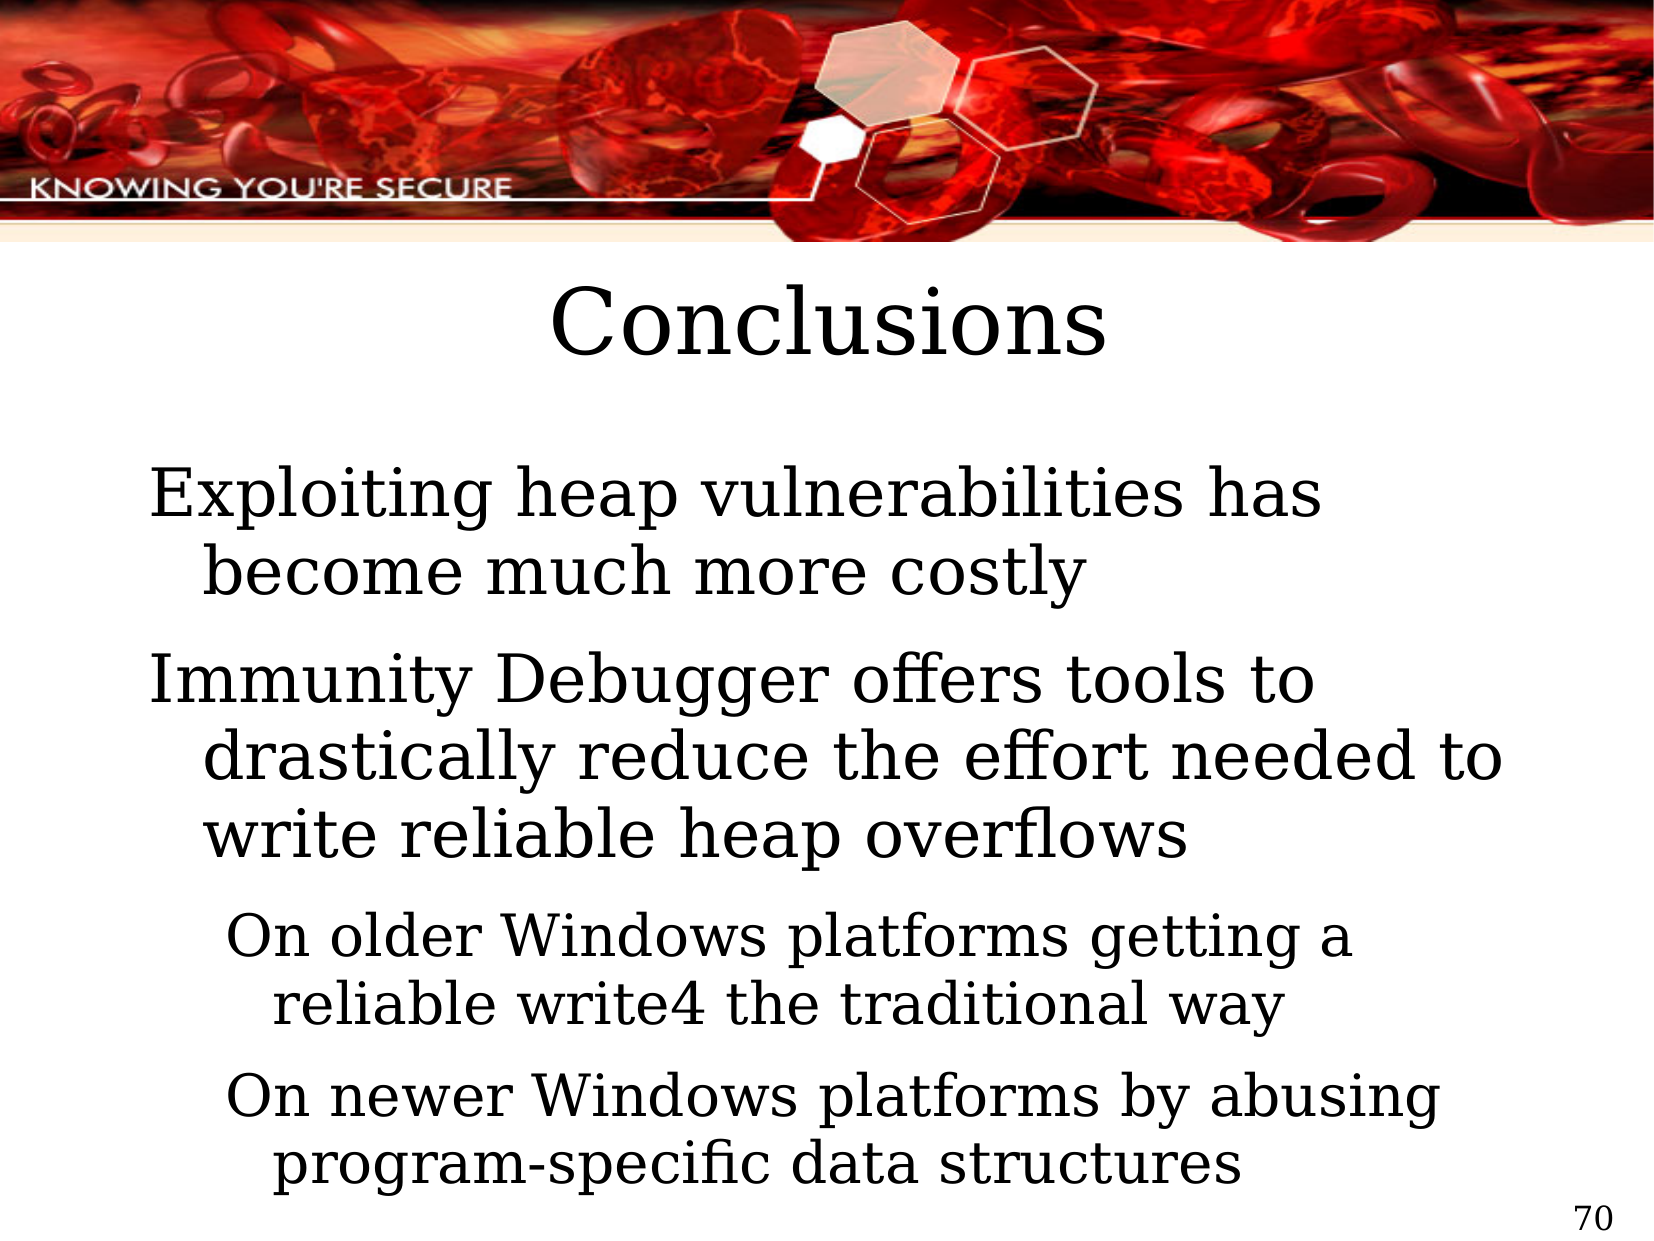

# Conclusions
Exploiting heap vulnerabilities has become much more costly
Immunity Debugger offers tools to drastically reduce the effort needed to write reliable heap overflows
On older Windows platforms getting a reliable write4 the traditional way
On newer Windows platforms by abusing program-specific data structures